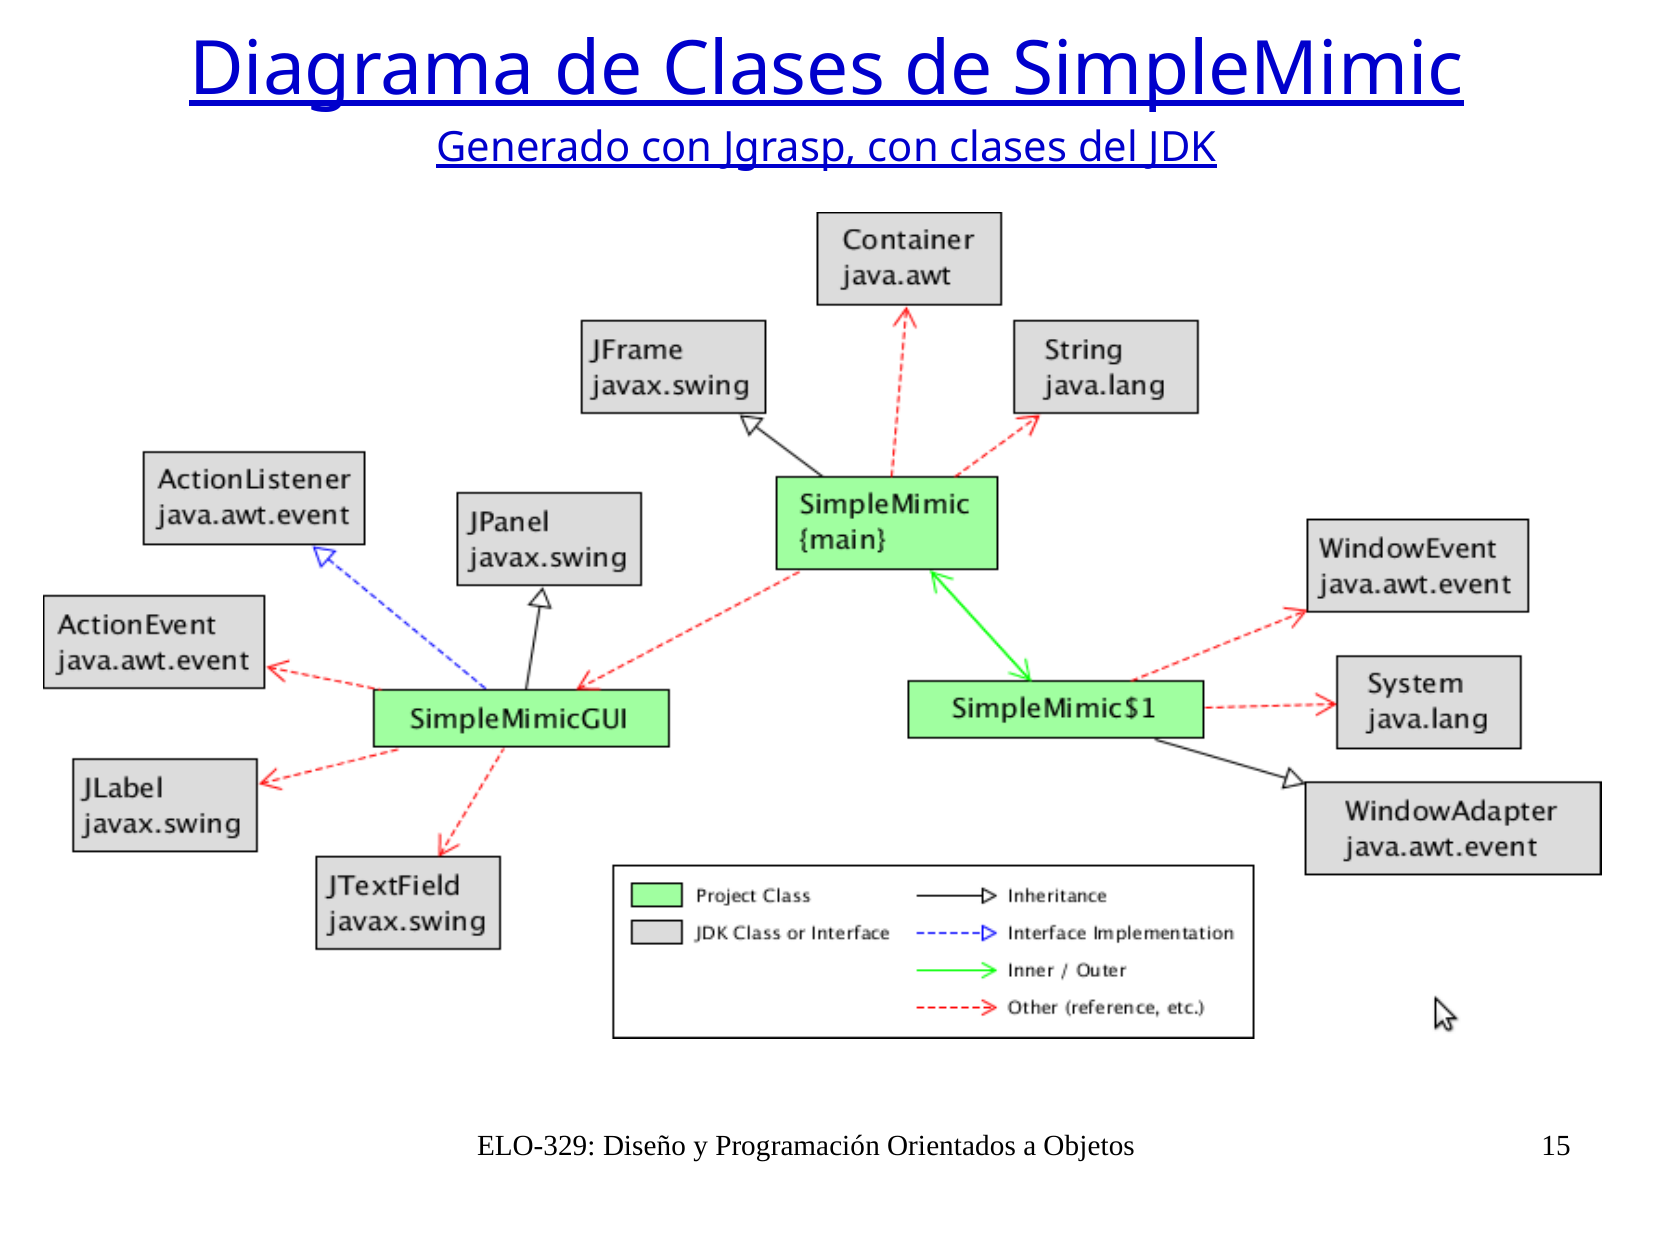

# Diagrama de Clases de SimpleMimic Generado con Jgrasp, con clases del JDK
15